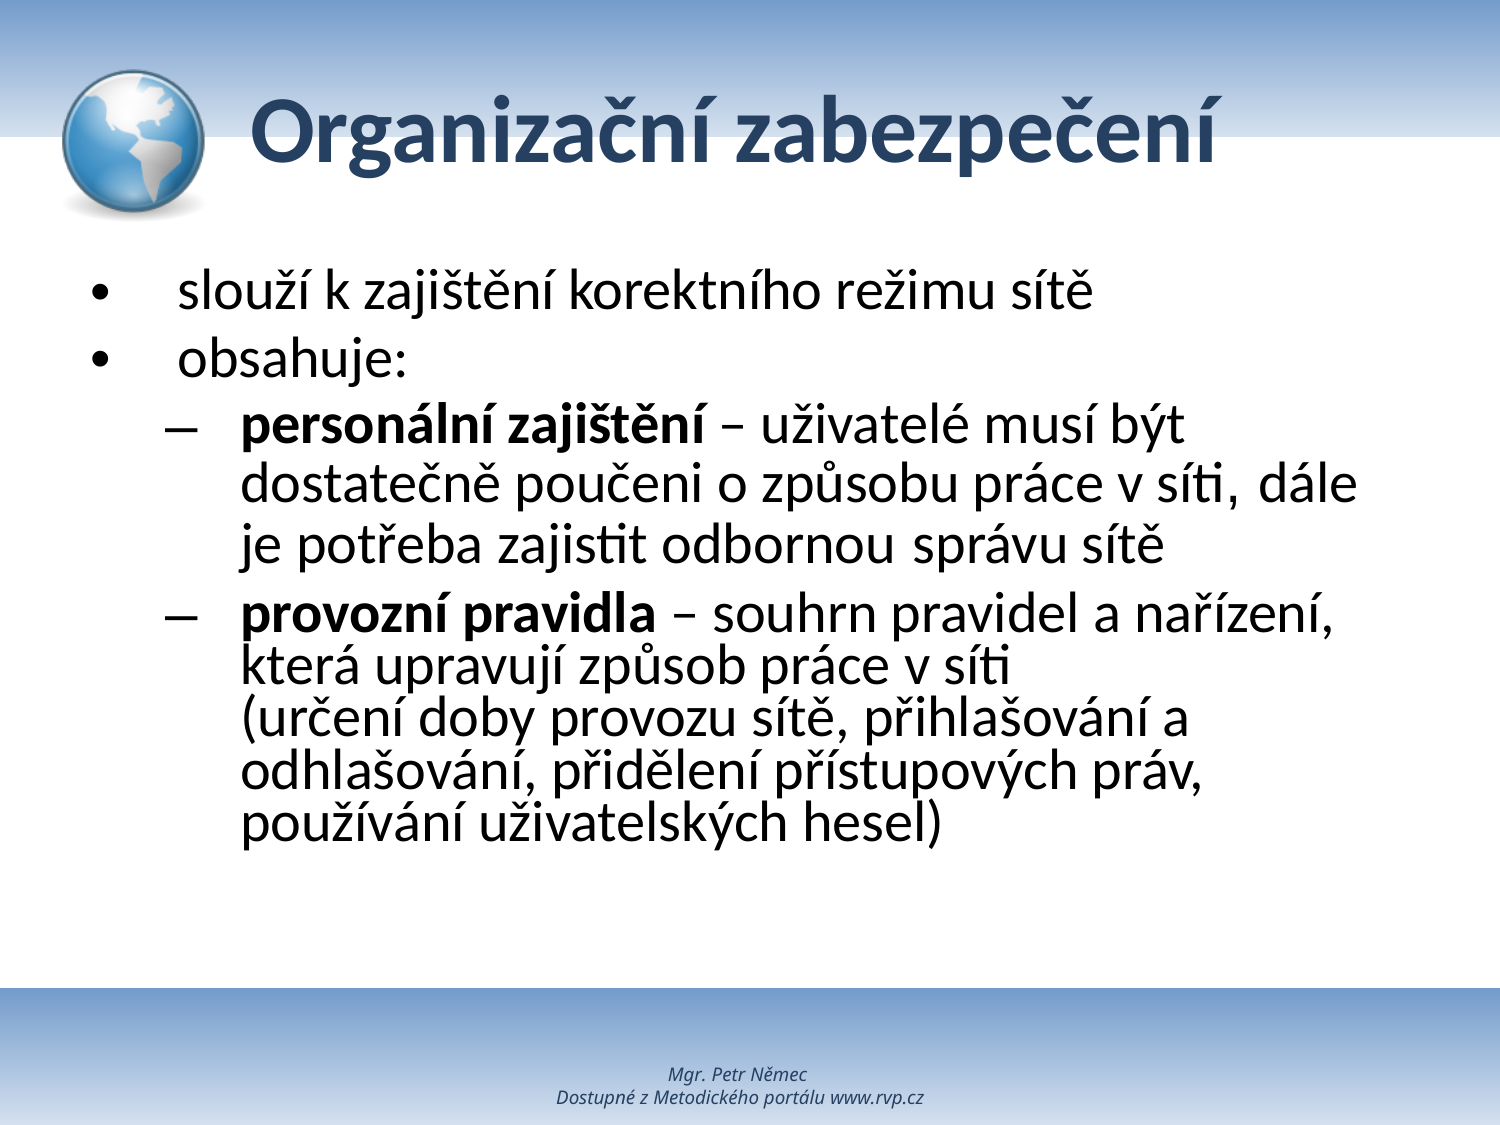

# Organizační zabezpečení
slouží k zajištění korektního režimu sítě
obsahuje:
personální zajištění – uživatelé musí být dostatečně poučeni o způsobu práce v síti, dále je potřeba zajistit odbornou správu sítě
provozní pravidla – souhrn pravidel a nařízení, která upravují způsob práce v síti
(určení doby provozu sítě, přihlašování a odhlašování, přidělení přístupových práv, používání uživatelských hesel)